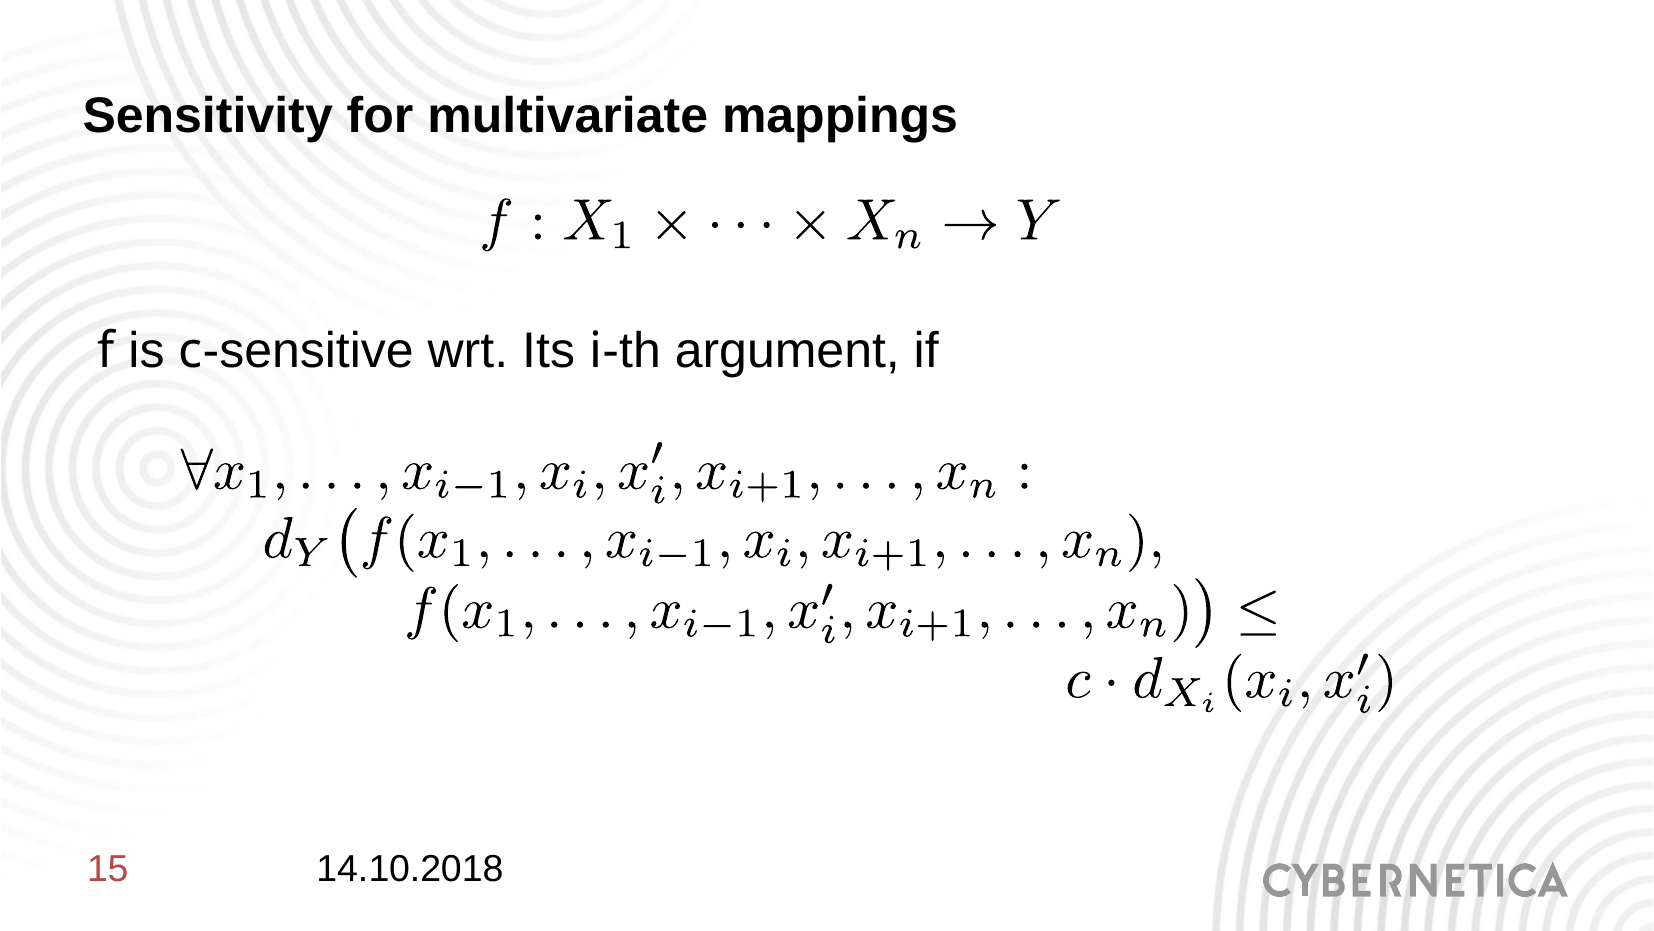

# Sensitivity for multivariate mappings
f is c-sensitive wrt. Its i-th argument, if
15
01.04.2000